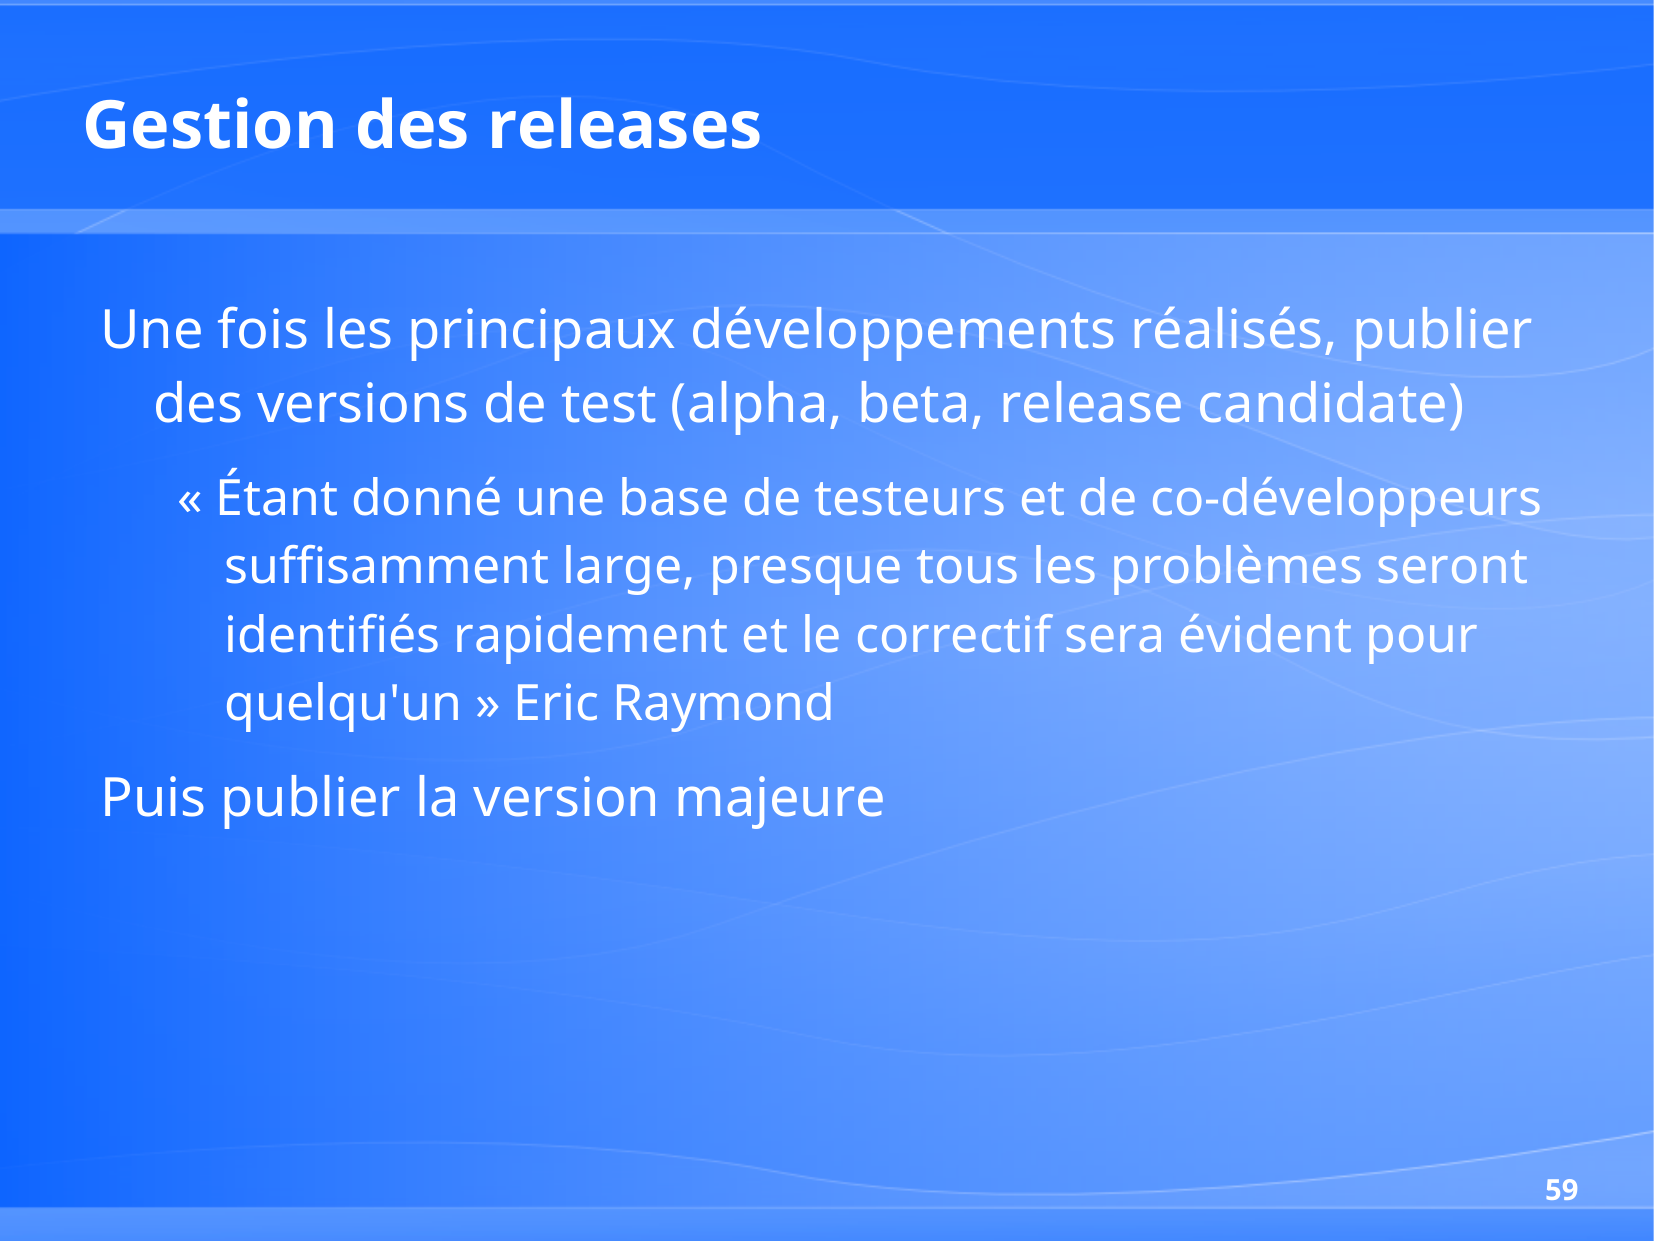

# Gestion des releases
Une fois les principaux développements réalisés, publier des versions de test (alpha, beta, release candidate)
« Étant donné une base de testeurs et de co-développeurs suffisamment large, presque tous les problèmes seront identifiés rapidement et le correctif sera évident pour quelqu'un » Eric Raymond
Puis publier la version majeure
59